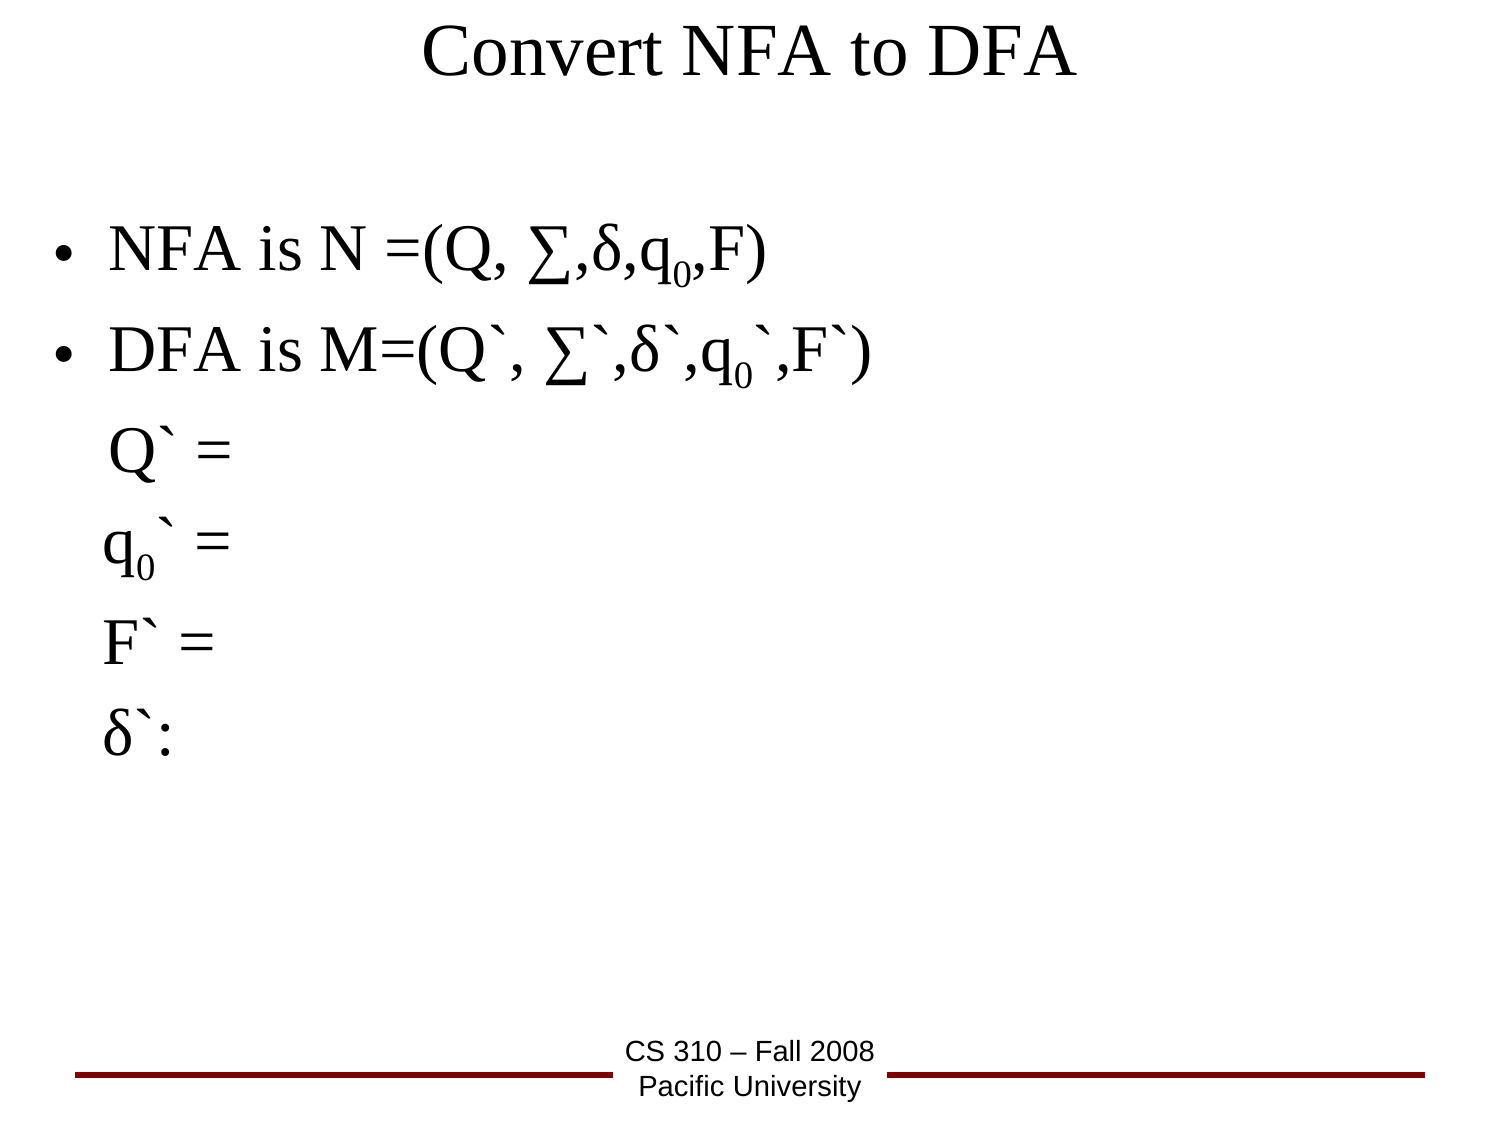

# Convert NFA to DFA
NFA is N =(Q, ∑,δ,q0,F)
DFA is M=(Q`, ∑`,δ`,q0`,F`)
	Q` =
 q0` =
 F` =
 δ`: